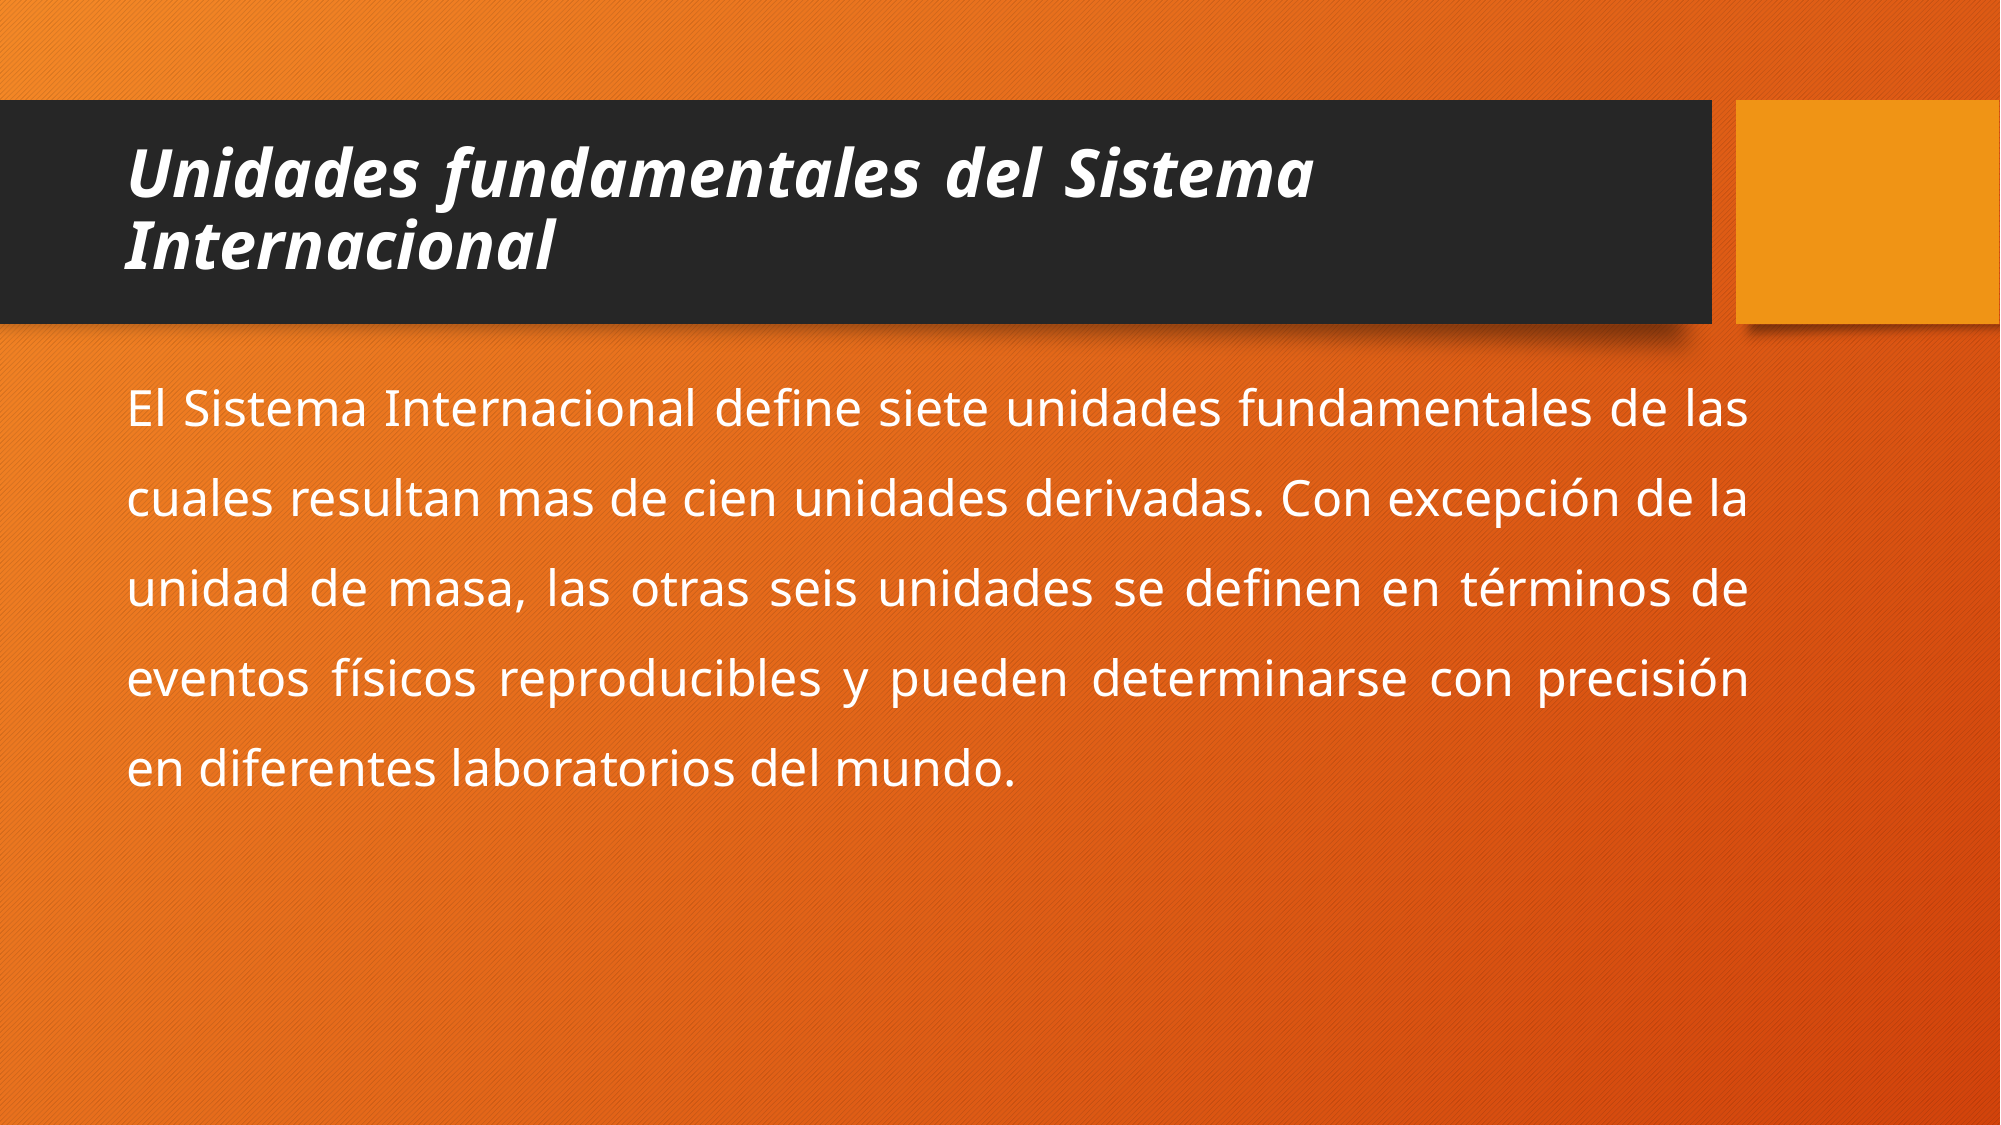

# Unidades fundamentales del Sistema Internacional
El Sistema Internacional define siete unidades fundamentales de las cuales resultan mas de cien unidades derivadas. Con excepción de la unidad de masa, las otras seis unidades se definen en términos de eventos físicos reproducibles y pueden determinarse con precisión en diferentes laboratorios del mundo.